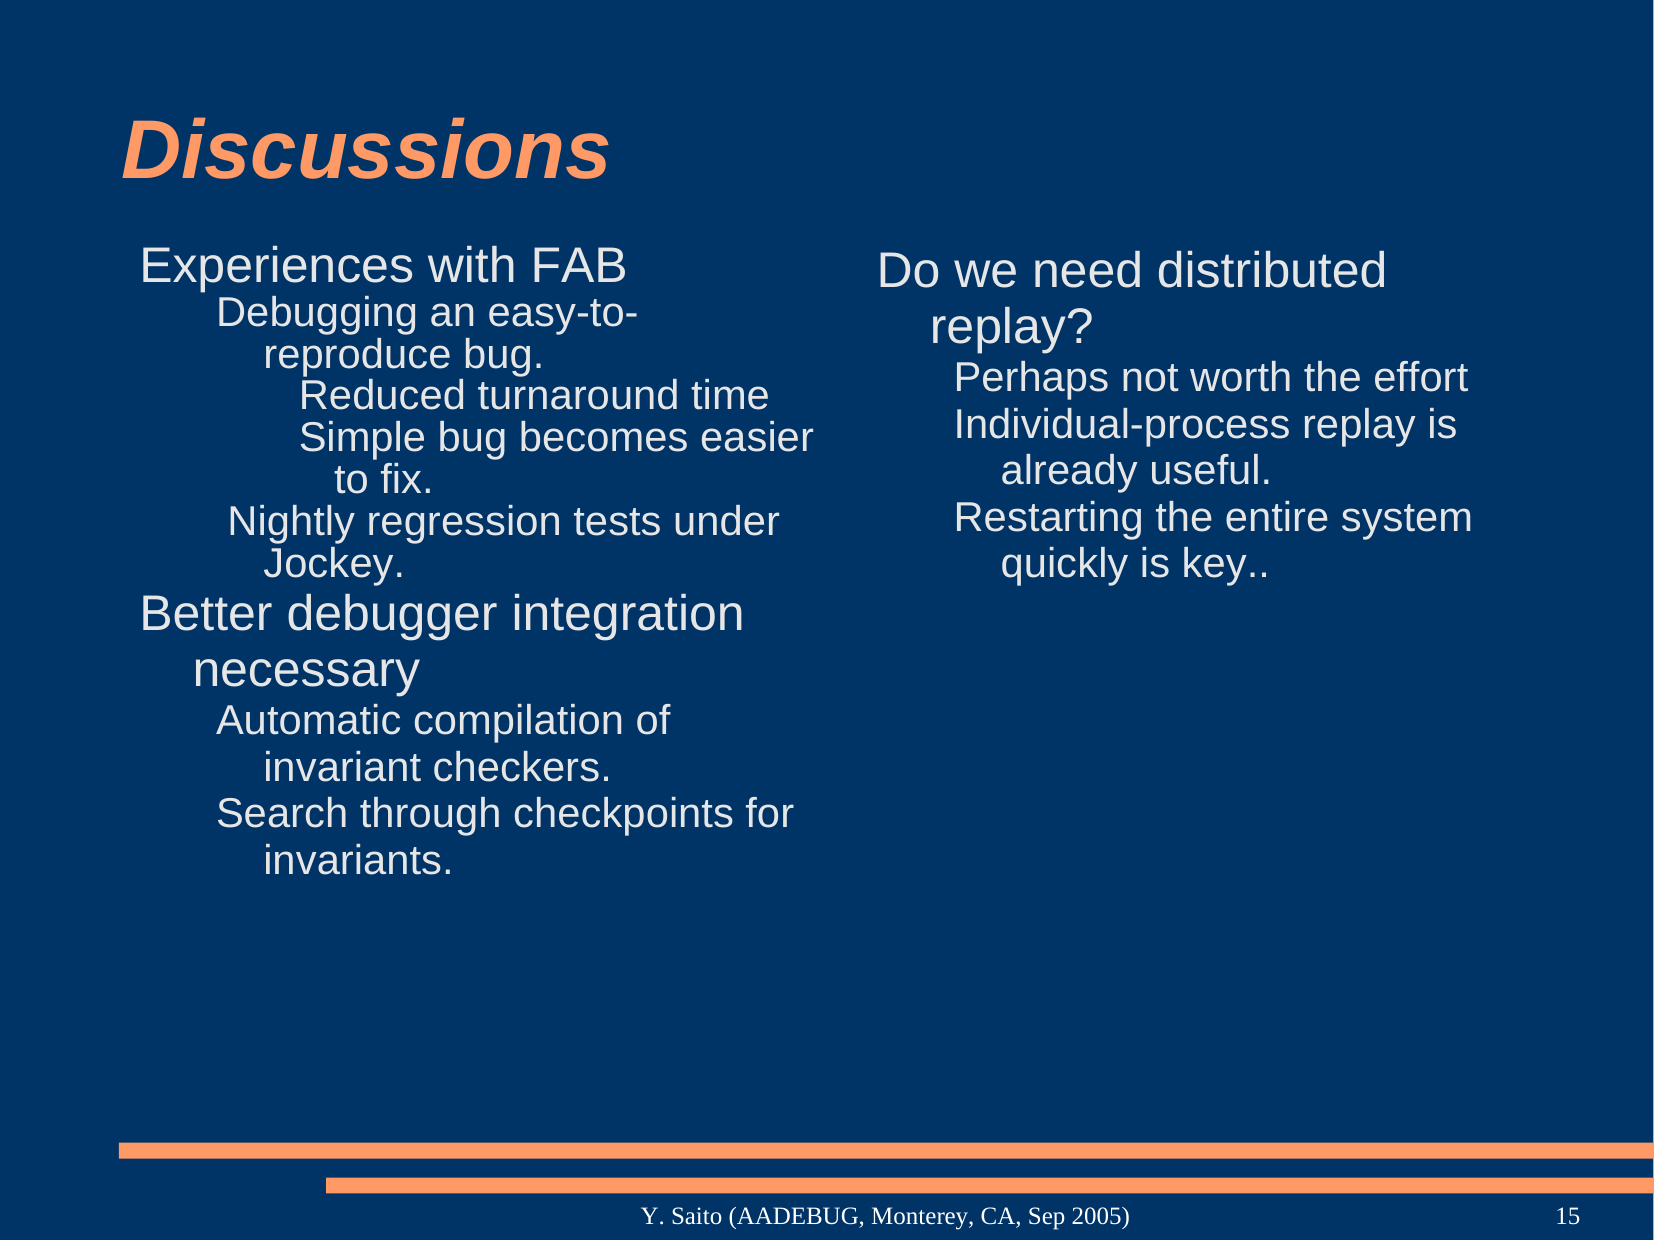

# Discussions
Experiences with FAB
Debugging an easy-to-reproduce bug.
Reduced turnaround time
Simple bug becomes easier to fix.
 Nightly regression tests under Jockey.
Better debugger integration necessary
Automatic compilation of invariant checkers.
Search through checkpoints for invariants.
Do we need distributed replay?
Perhaps not worth the effort
Individual-process replay is already useful.
Restarting the entire system quickly is key..